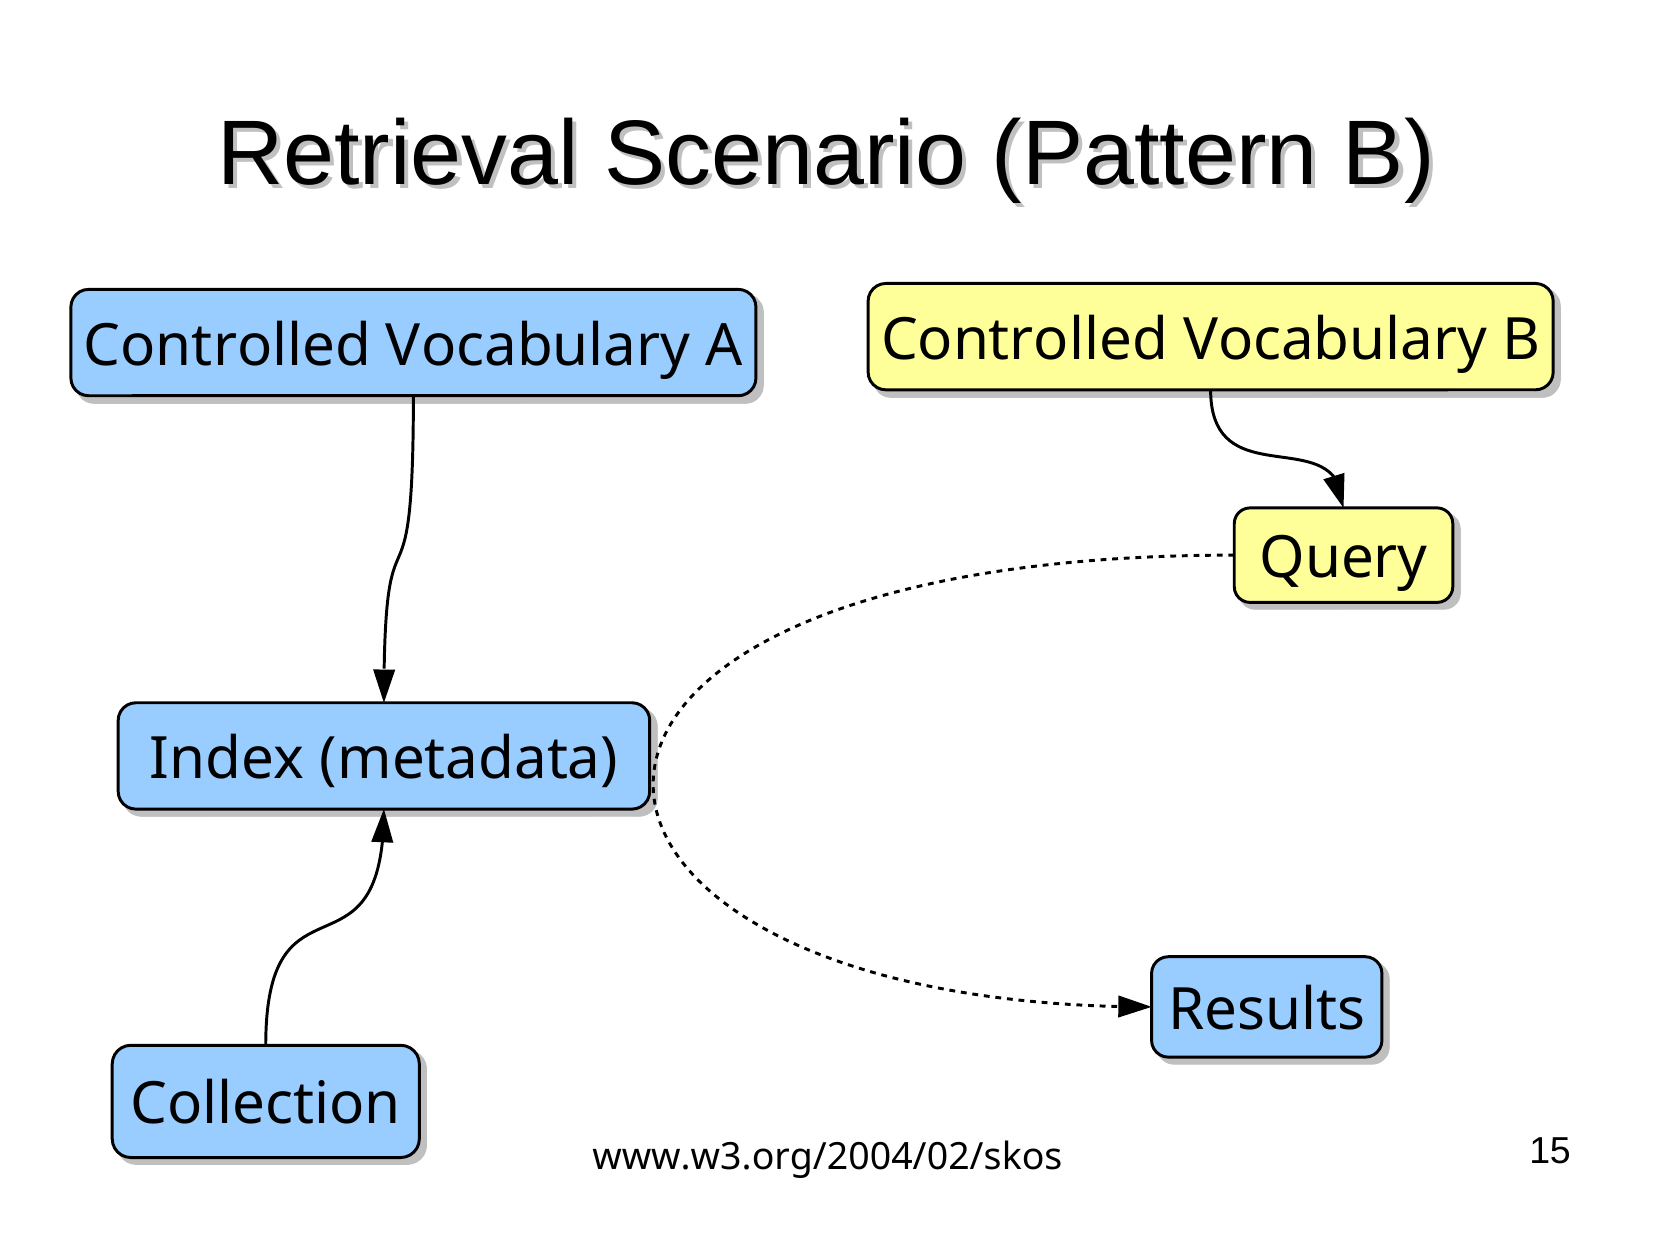

# Retrieval Scenario (Pattern B)
Controlled Vocabulary B
Controlled Vocabulary A
Query
Index (metadata)
Results
Collection
www.w3.org/2004/02/skos
15